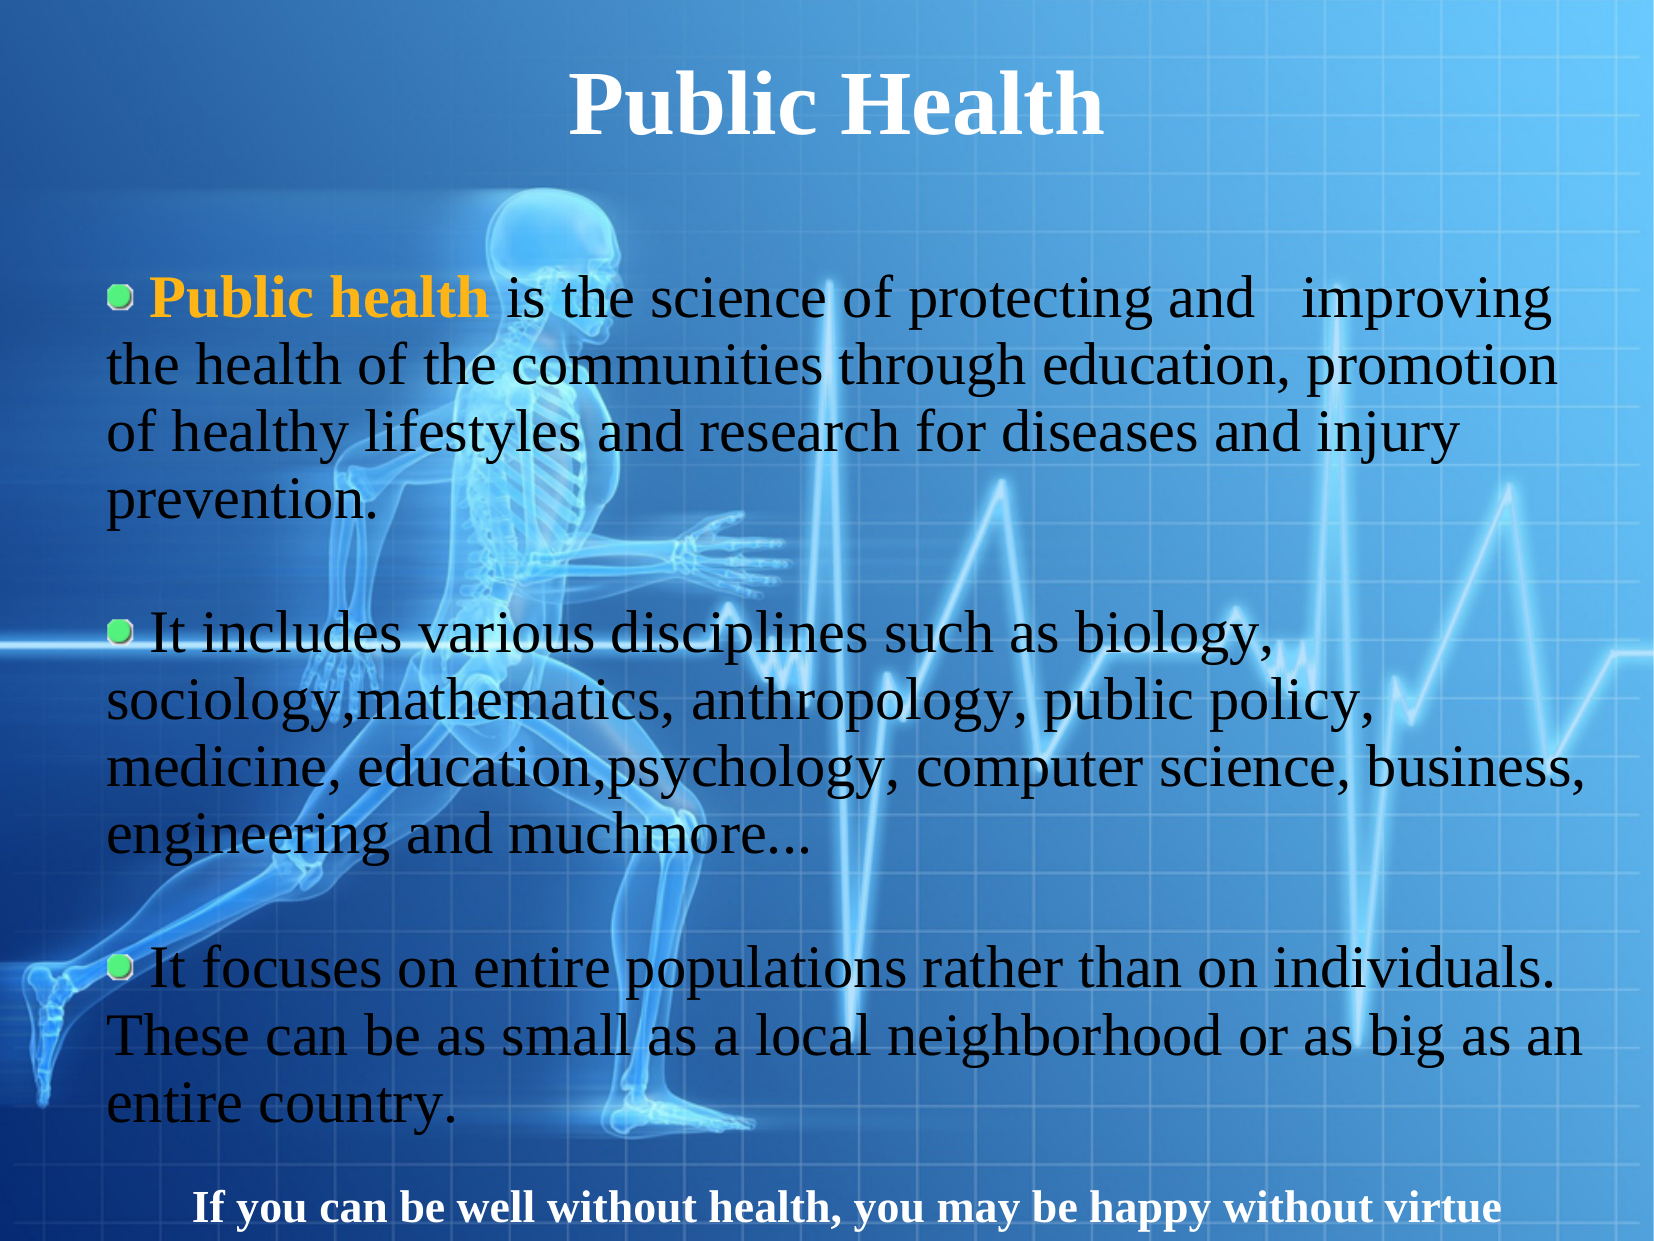

# Public Health
 Public health is the science of protecting and improving the health of the communities through education, promotion of healthy lifestyles and research for diseases and injury prevention.
 It includes various disciplines such as biology, sociology,mathematics, anthropology, public policy, medicine, education,psychology, computer science, business, engineering and muchmore...
 It focuses on entire populations rather than on individuals. These can be as small as a local neighborhood or as big as an entire country.
If you can be well without health, you may be happy without virtue